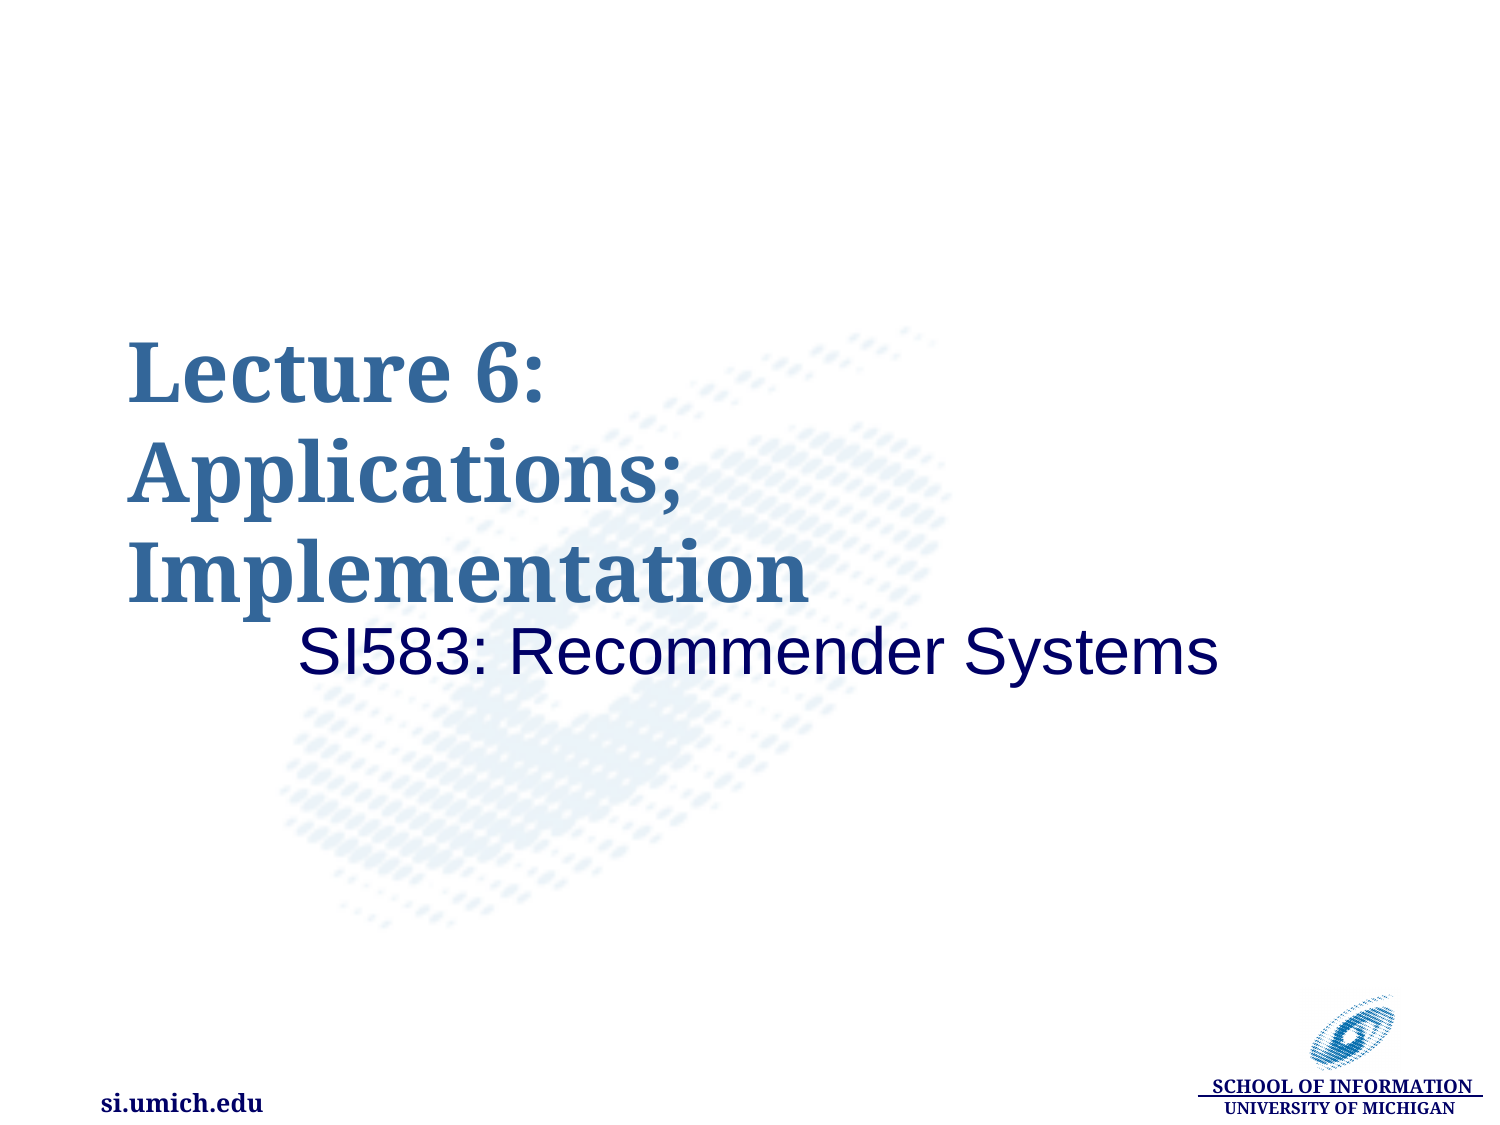

# Lecture 6: Applications; Implementation
 SI583: Recommender Systems